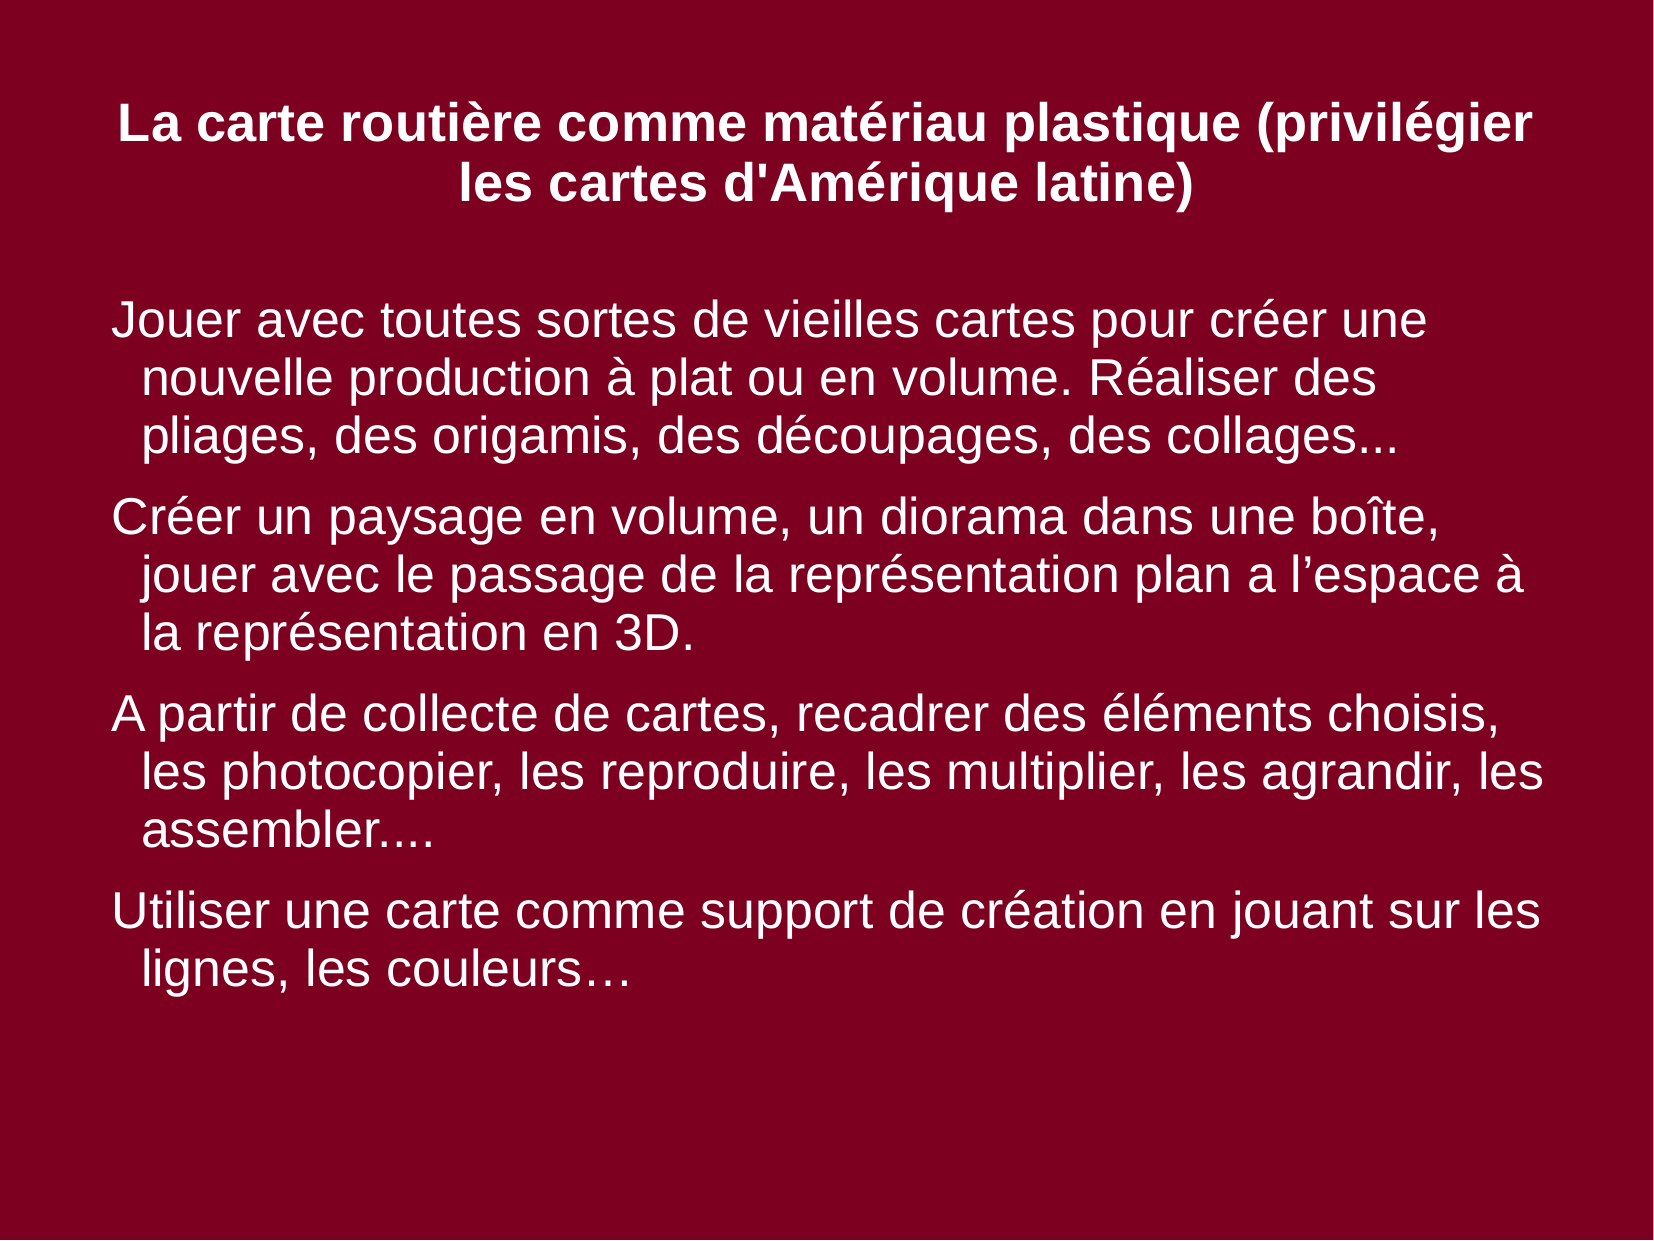

# La carte routière comme matériau plastique (privilégier les cartes d'Amérique latine)
Jouer avec toutes sortes de vieilles cartes pour créer une nouvelle production à plat ou en volume. Réaliser des pliages, des origamis, des découpages, des collages...
Créer un paysage en volume, un diorama dans une boîte, jouer avec le passage de la représentation plan a l’espace à la représentation en 3D.
A partir de collecte de cartes, recadrer des éléments choisis, les photocopier, les reproduire, les multiplier, les agrandir, les assembler....
Utiliser une carte comme support de création en jouant sur les lignes, les couleurs…